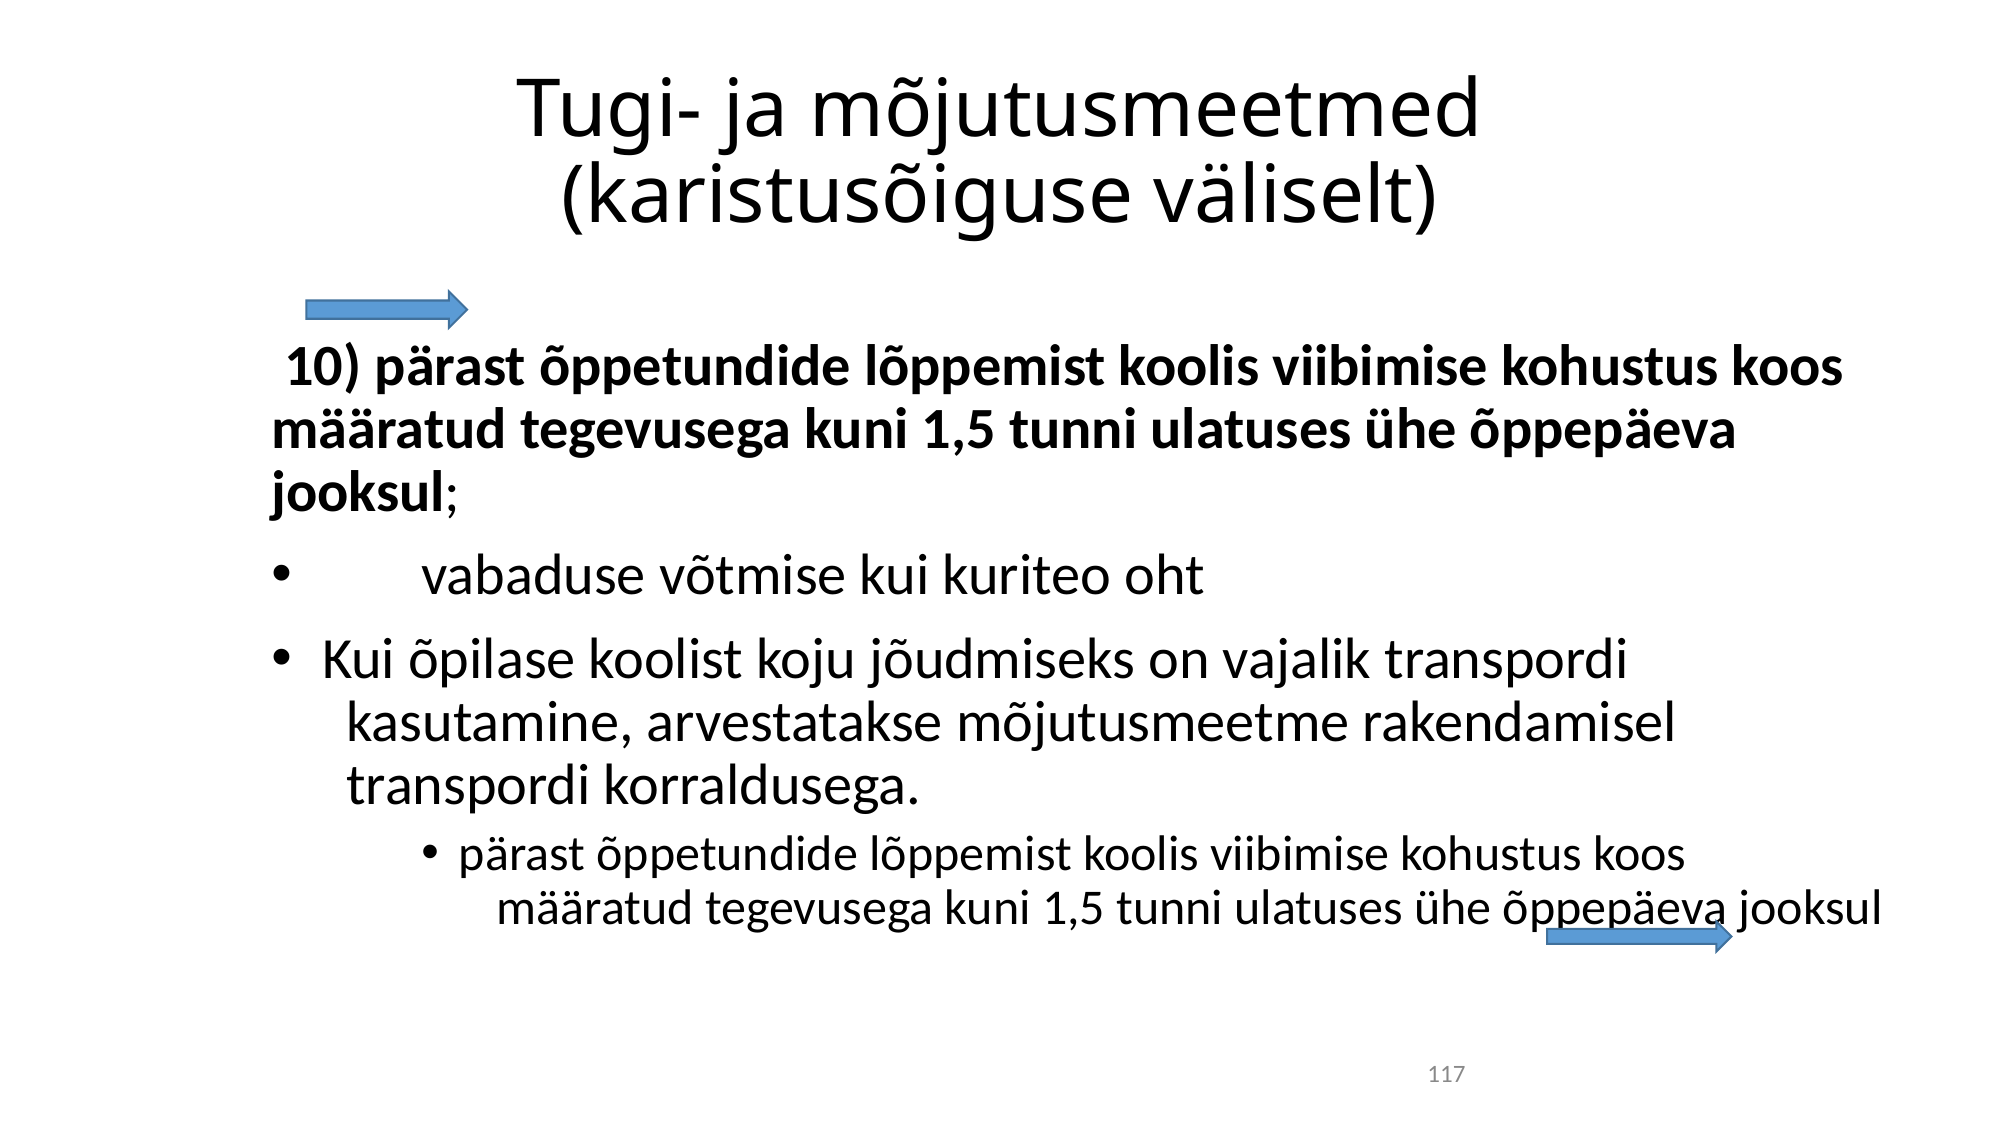

# Tugi- ja mõjutusmeetmed (karistusõiguse väliselt)
 10) pärast õppetundide lõppemist koolis viibimise kohustus koos määratud tegevusega kuni 1,5 tunni ulatuses ühe õppepäeva jooksul;
	vabaduse võtmise kui kuriteo oht
 Kui õpilase koolist koju jõudmiseks on vajalik transpordi kasutamine, arvestatakse mõjutusmeetme rakendamisel transpordi korraldusega.
pärast õppetundide lõppemist koolis viibimise kohustus koos määratud tegevusega kuni 1,5 tunni ulatuses ühe õppepäeva jooksul